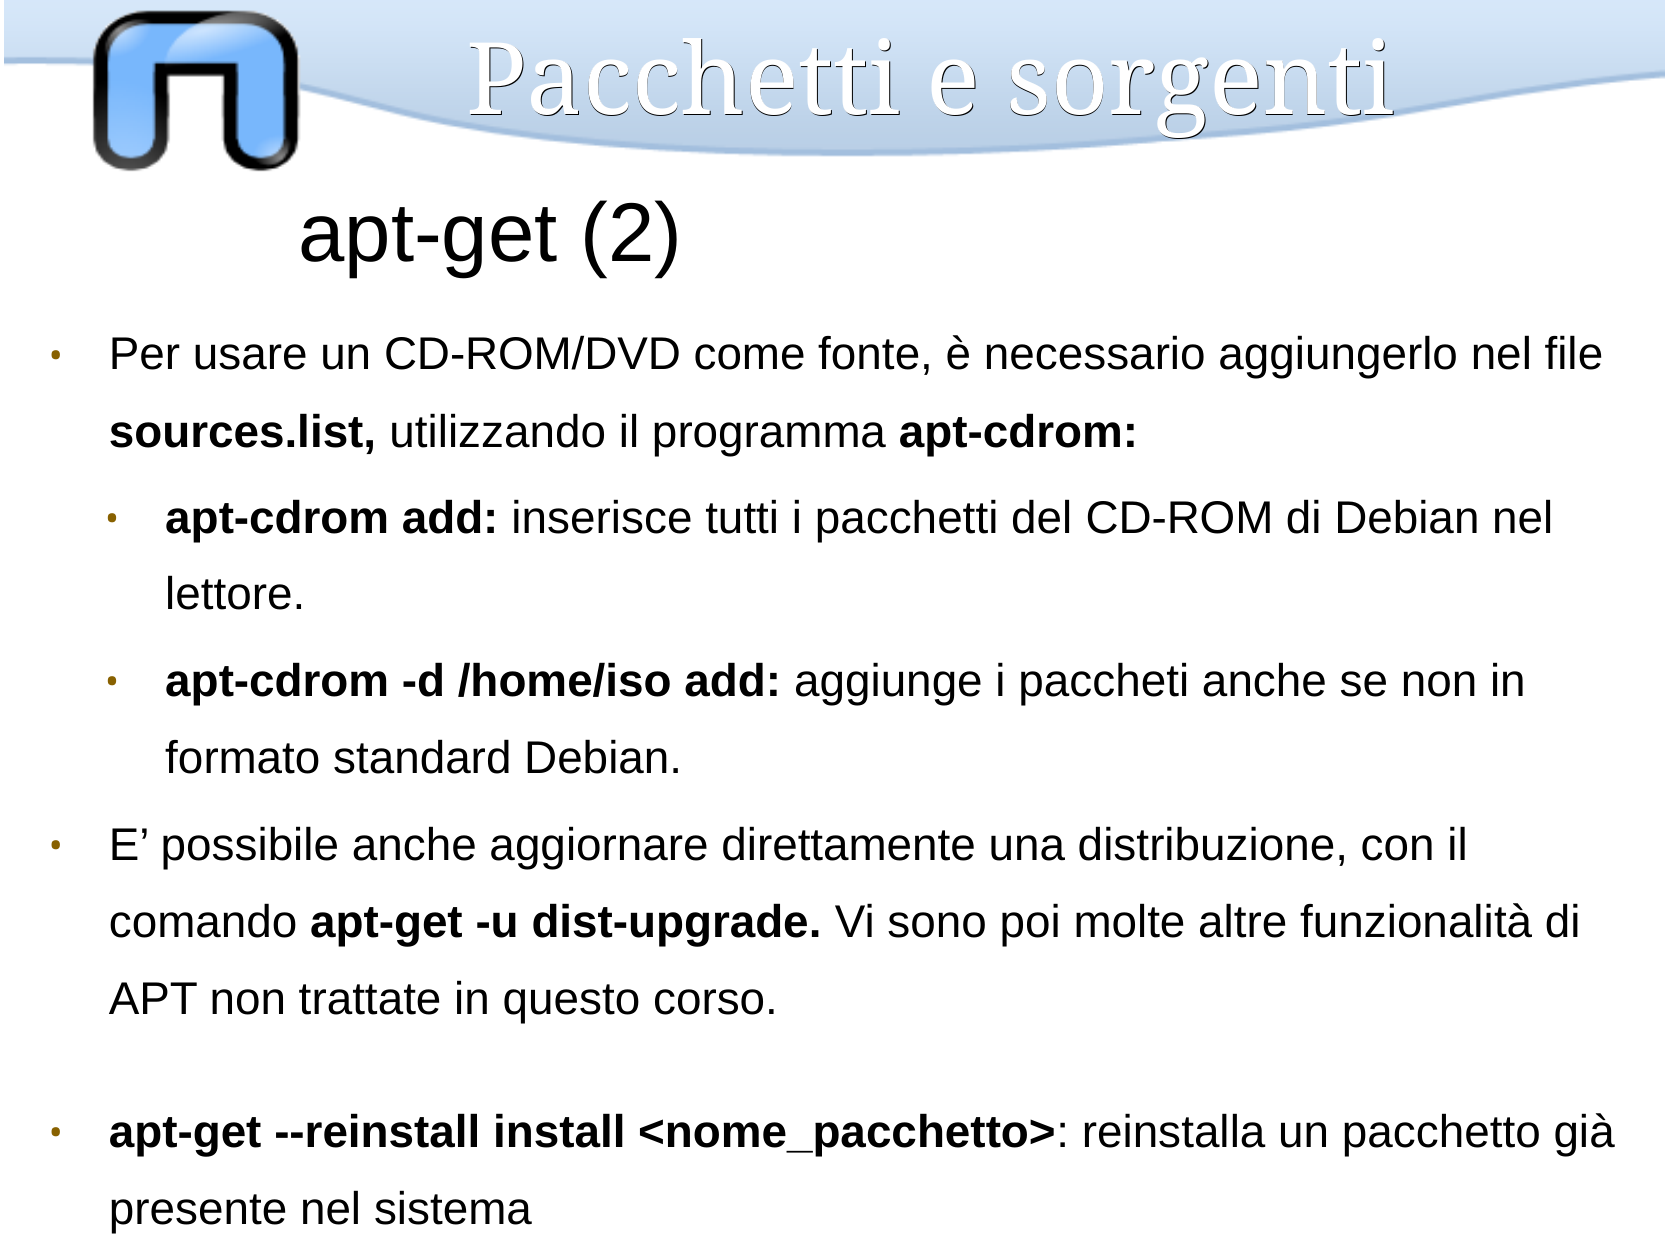

Pacchetti e sorgenti
# apt-get (2)
Per usare un CD-ROM/DVD come fonte, è necessario aggiungerlo nel file sources.list, utilizzando il programma apt-cdrom:
apt-cdrom add: inserisce tutti i pacchetti del CD-ROM di Debian nel lettore.
apt-cdrom -d /home/iso add: aggiunge i paccheti anche se non in formato standard Debian.
E’ possibile anche aggiornare direttamente una distribuzione, con il comando apt-get -u dist-upgrade. Vi sono poi molte altre funzionalità di APT non trattate in questo corso.
apt-get --reinstall install <nome_pacchetto>: reinstalla un pacchetto già presente nel sistema